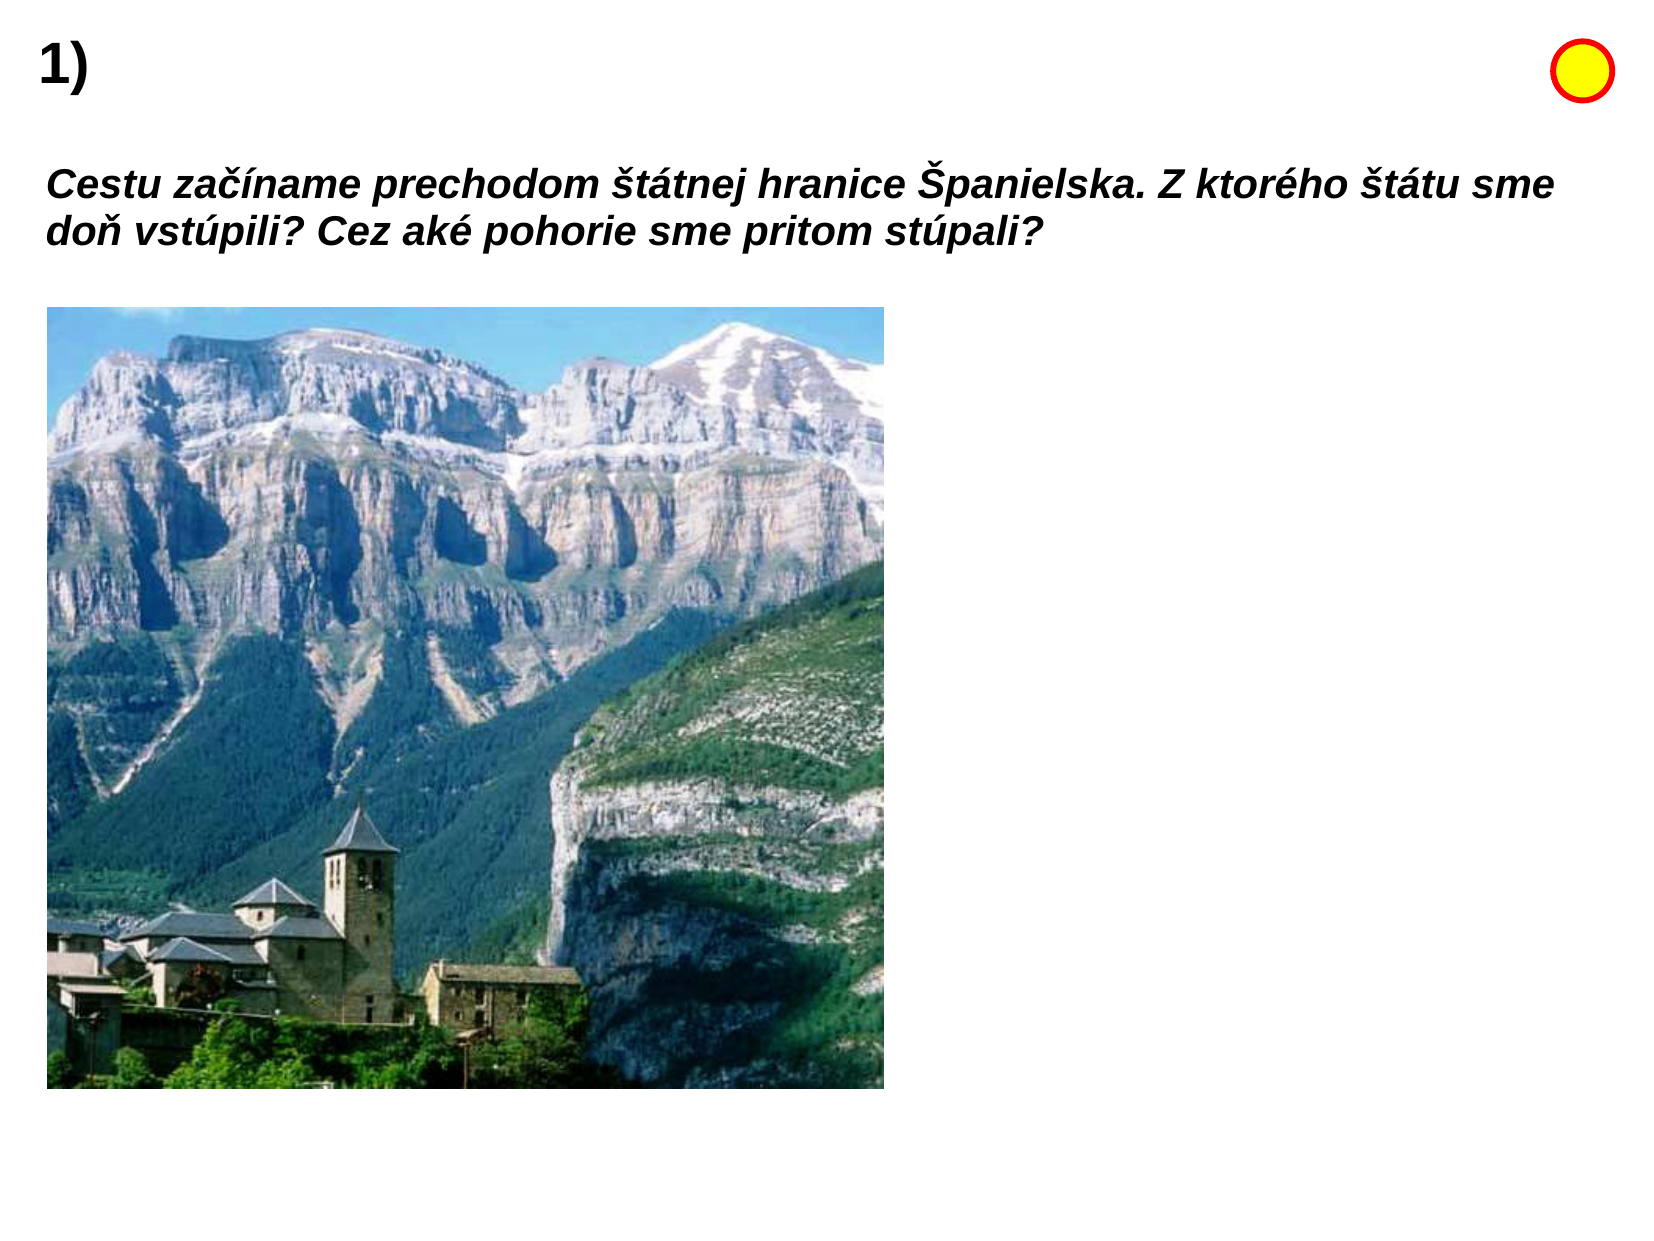

1)
Cestu začíname prechodom štátnej hranice Španielska. Z ktorého štátu sme
doň vstúpili? Cez aké pohorie sme pritom stúpali?